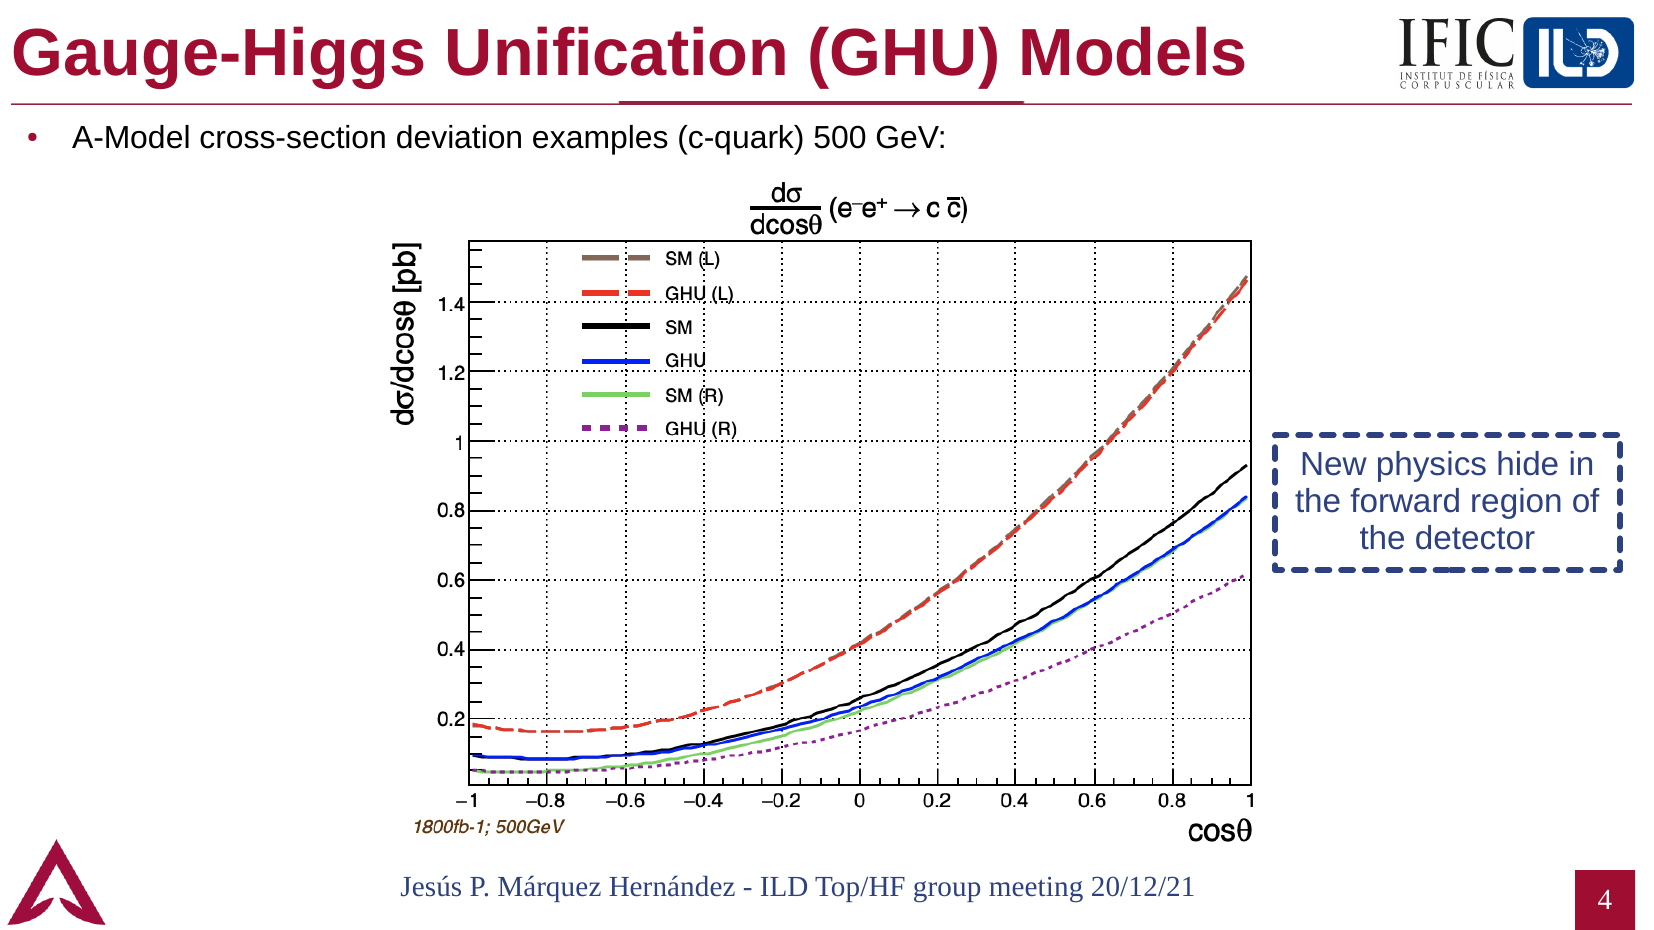

# Gauge-Higgs Unification (GHU) Models
A-Model cross-section deviation examples (c-quark) 500 GeV:
New physics hide in the forward region of the detector
4